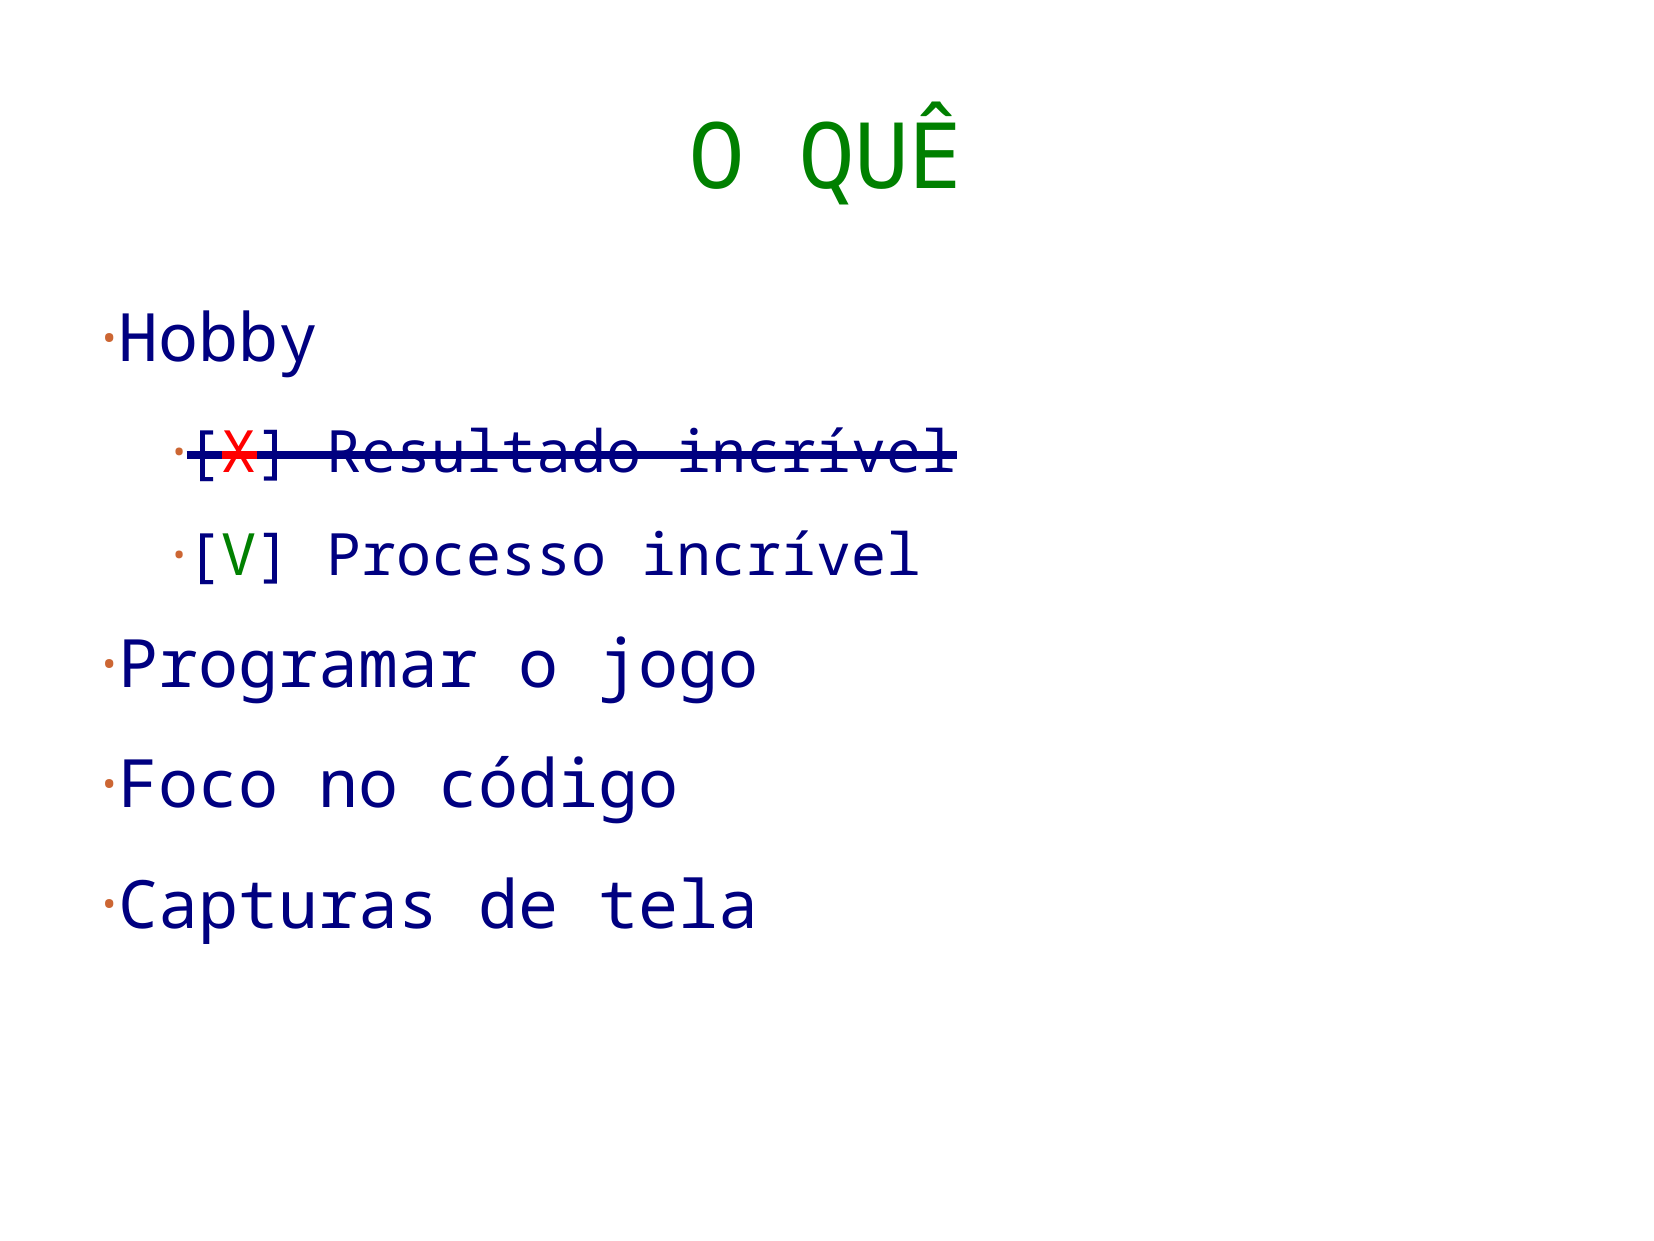

# O QUÊ
Hobby
[X] Resultado incrível
[V] Processo incrível
Programar o jogo
Foco no código
Capturas de tela